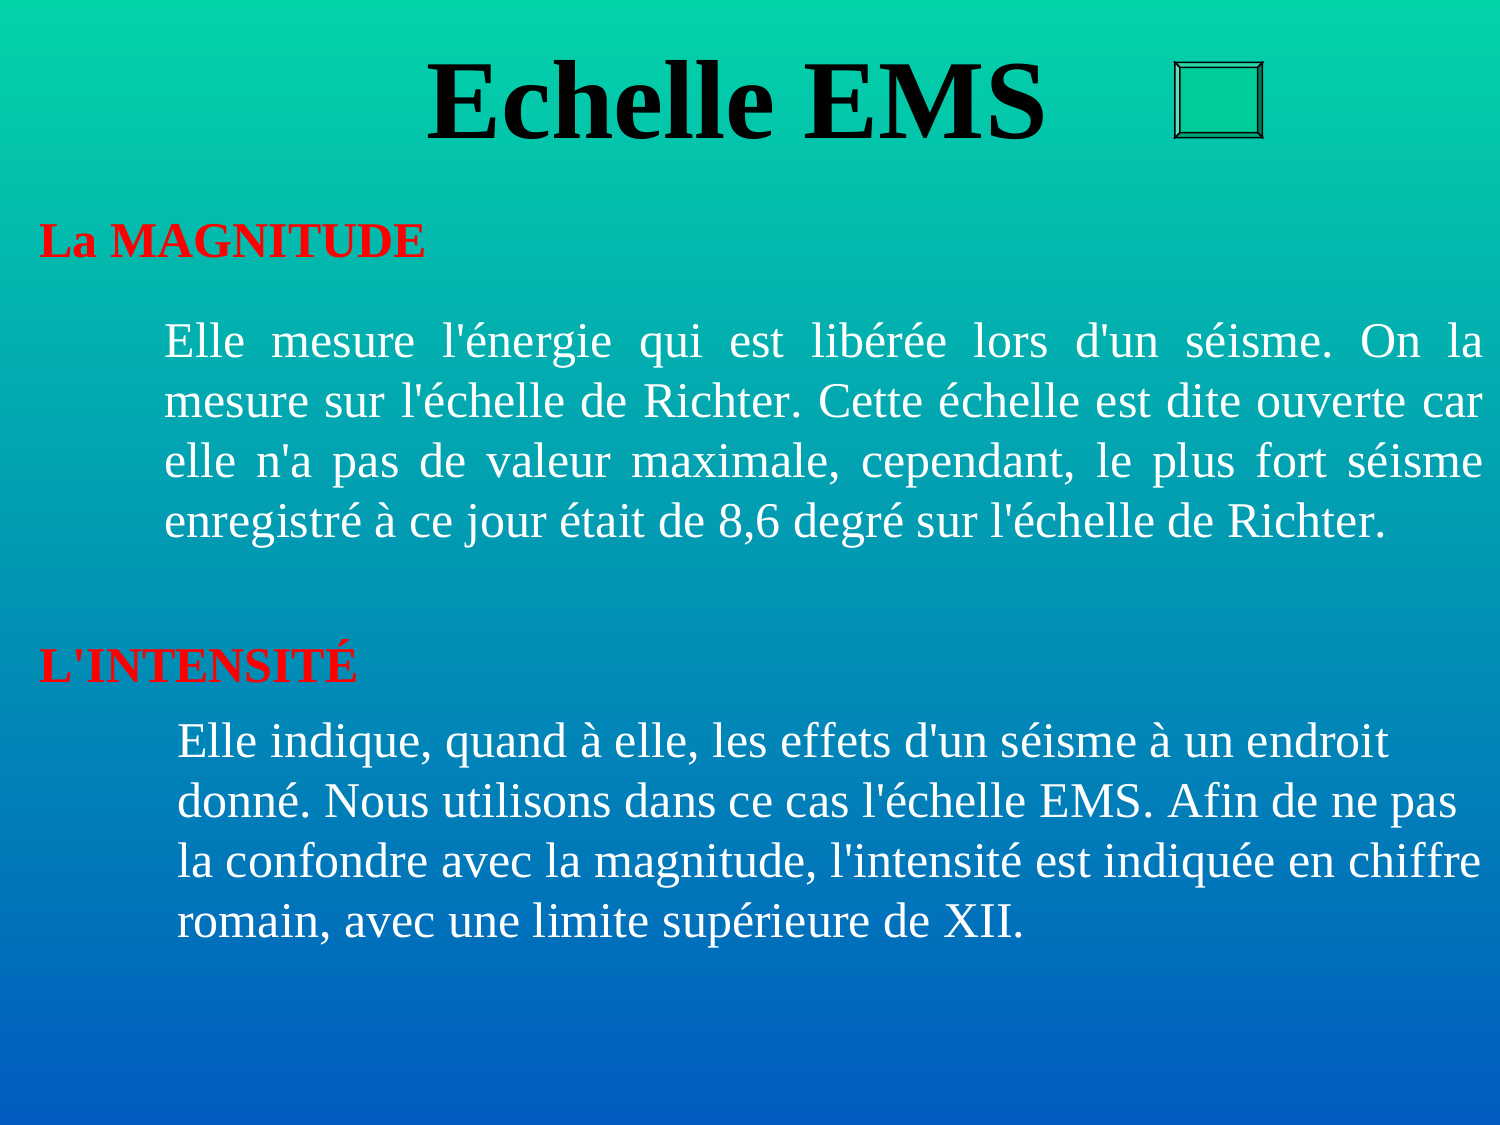

Echelle EMS
La MAGNITUDE
Elle mesure l'énergie qui est libérée lors d'un séisme. On la mesure sur l'échelle de Richter. Cette échelle est dite ouverte car elle n'a pas de valeur maximale, cependant, le plus fort séisme enregistré à ce jour était de 8,6 degré sur l'échelle de Richter.
L'INTENSITÉ
Elle indique, quand à elle, les effets d'un séisme à un endroit donné. Nous utilisons dans ce cas l'échelle EMS. Afin de ne pas la confondre avec la magnitude, l'intensité est indiquée en chiffre romain, avec une limite supérieure de XII.